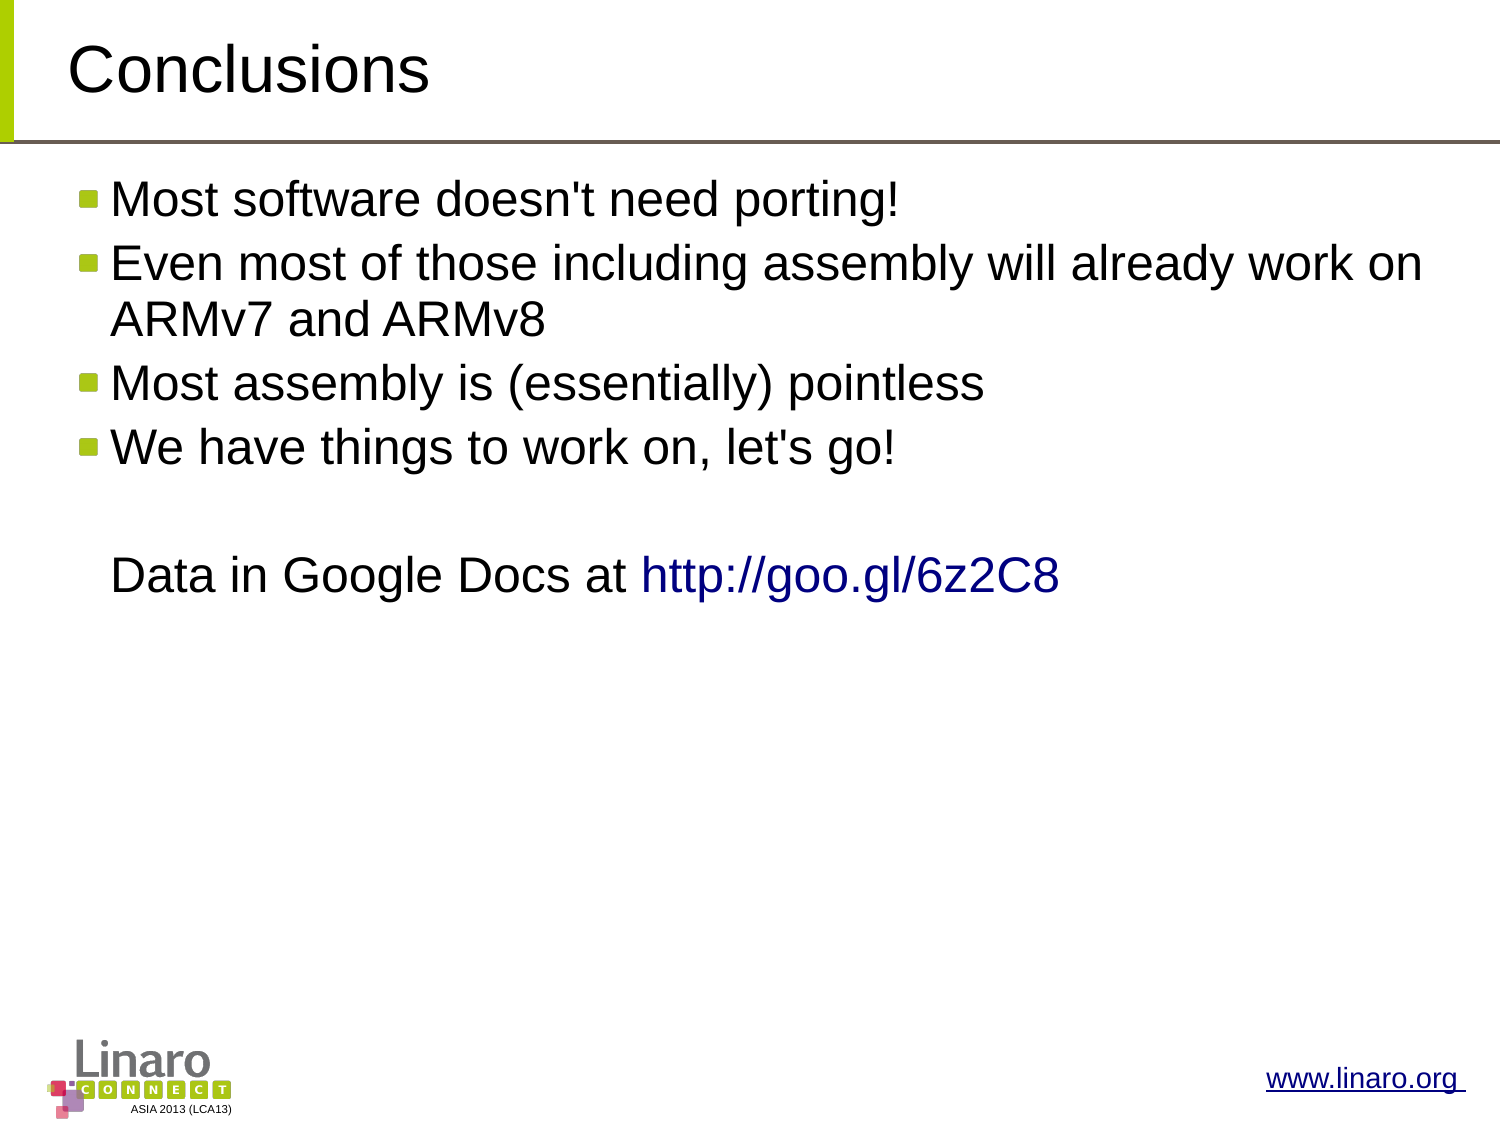

# Conclusions
Most software doesn't need porting!
Even most of those including assembly will already work on ARMv7 and ARMv8
Most assembly is (essentially) pointless
We have things to work on, let's go!
Data in Google Docs at http://goo.gl/6z2C8